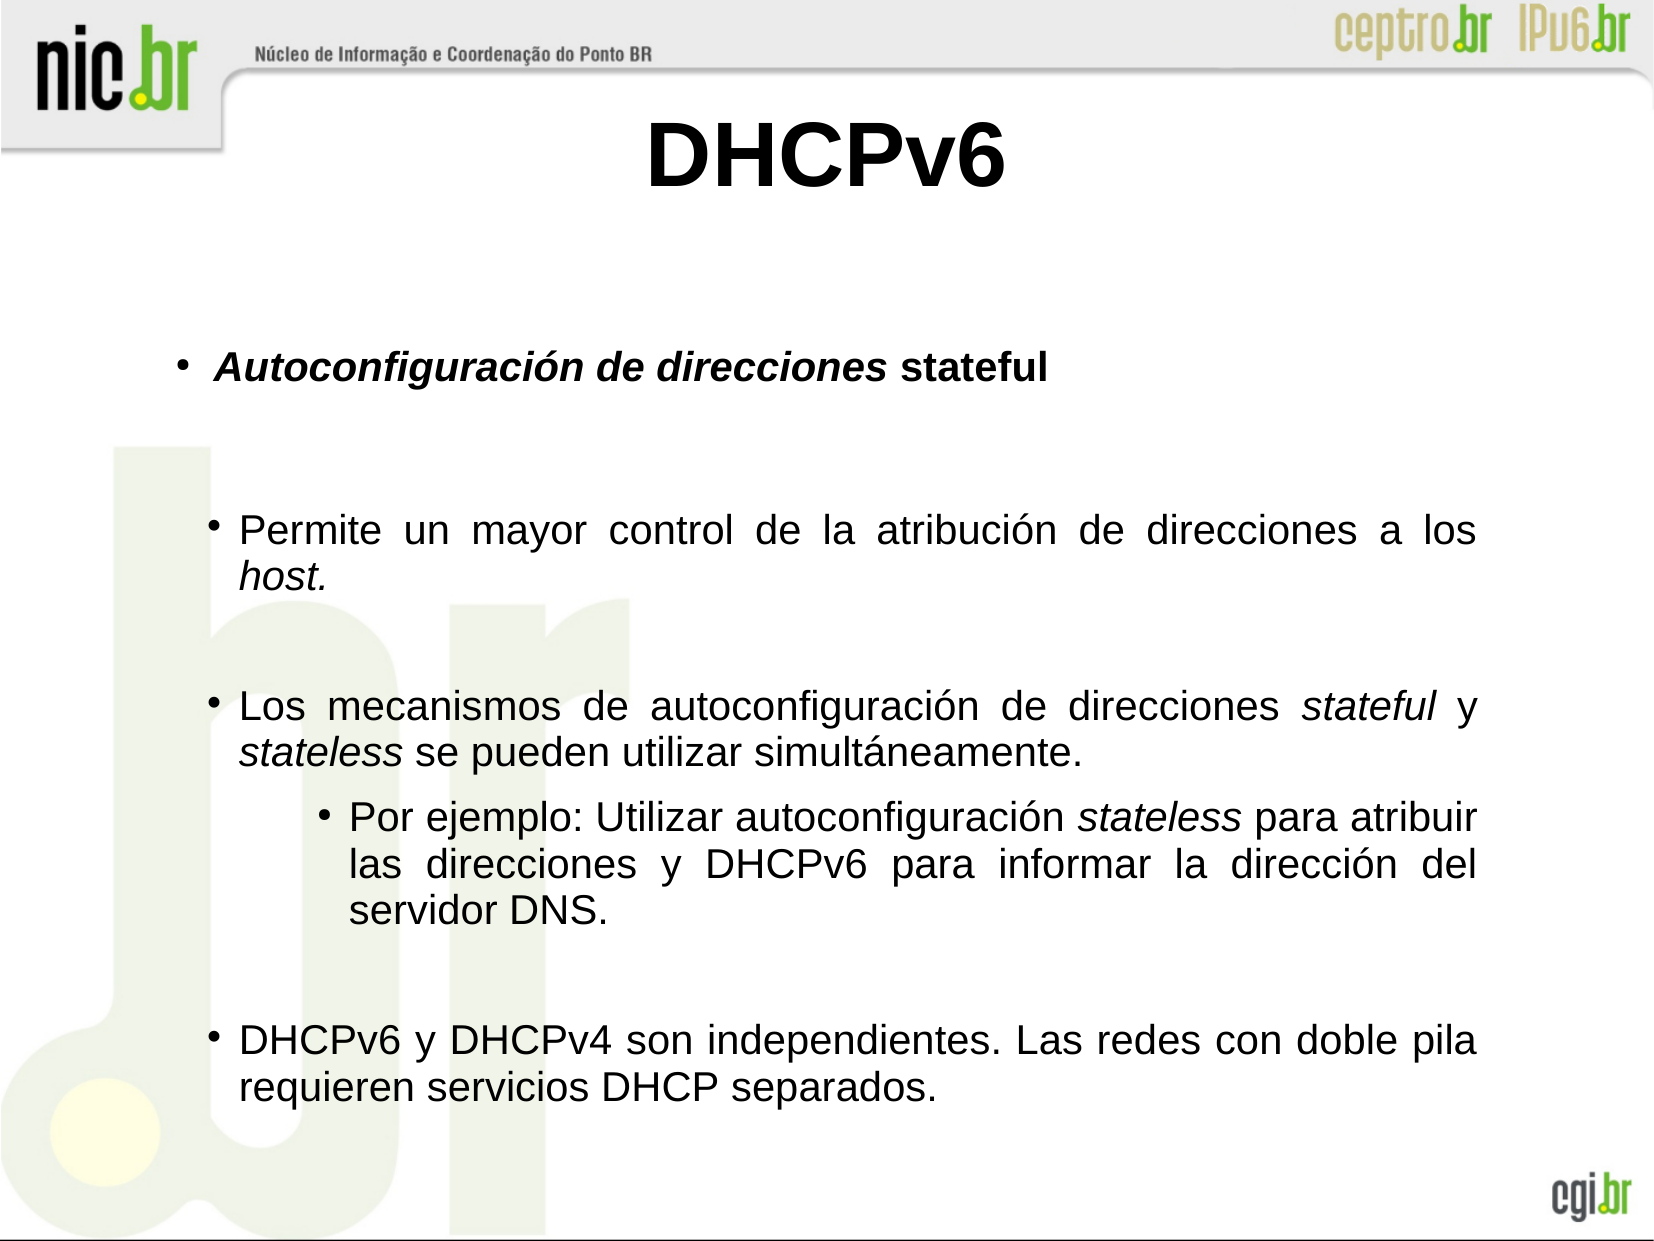

DHCPv6
 Autoconfiguración de direcciones stateful
Permite un mayor control de la atribución de direcciones a los host.
Los mecanismos de autoconfiguración de direcciones stateful y stateless se pueden utilizar simultáneamente.
Por ejemplo: Utilizar autoconfiguración stateless para atribuir las direcciones y DHCPv6 para informar la dirección del servidor DNS.
DHCPv6 y DHCPv4 son independientes. Las redes con doble pila requieren servicios DHCP separados.